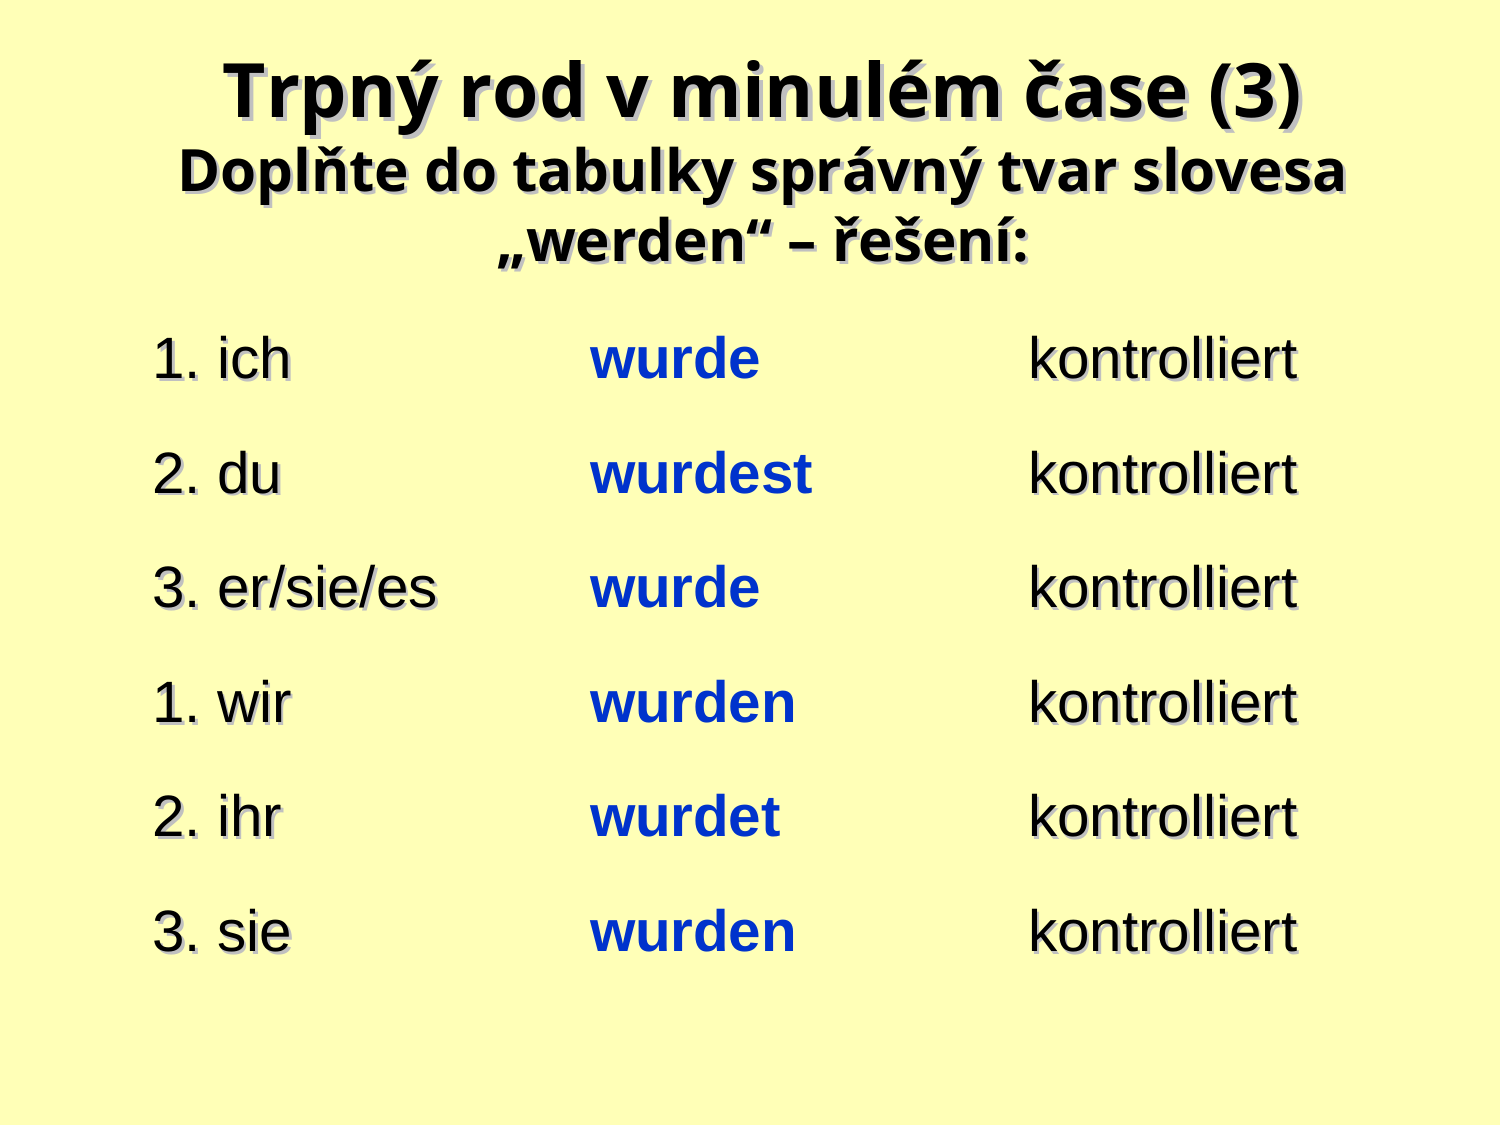

# Trpný rod v minulém čase (3) Doplňte do tabulky správný tvar slovesa „werden“ – řešení:
| 1. ich | wurde | kontrolliert |
| --- | --- | --- |
| 2. du | wurdest | kontrolliert |
| 3. er/sie/es | wurde | kontrolliert |
| 1. wir | wurden | kontrolliert |
| 2. ihr | wurdet | kontrolliert |
| 3. sie | wurden | kontrolliert |